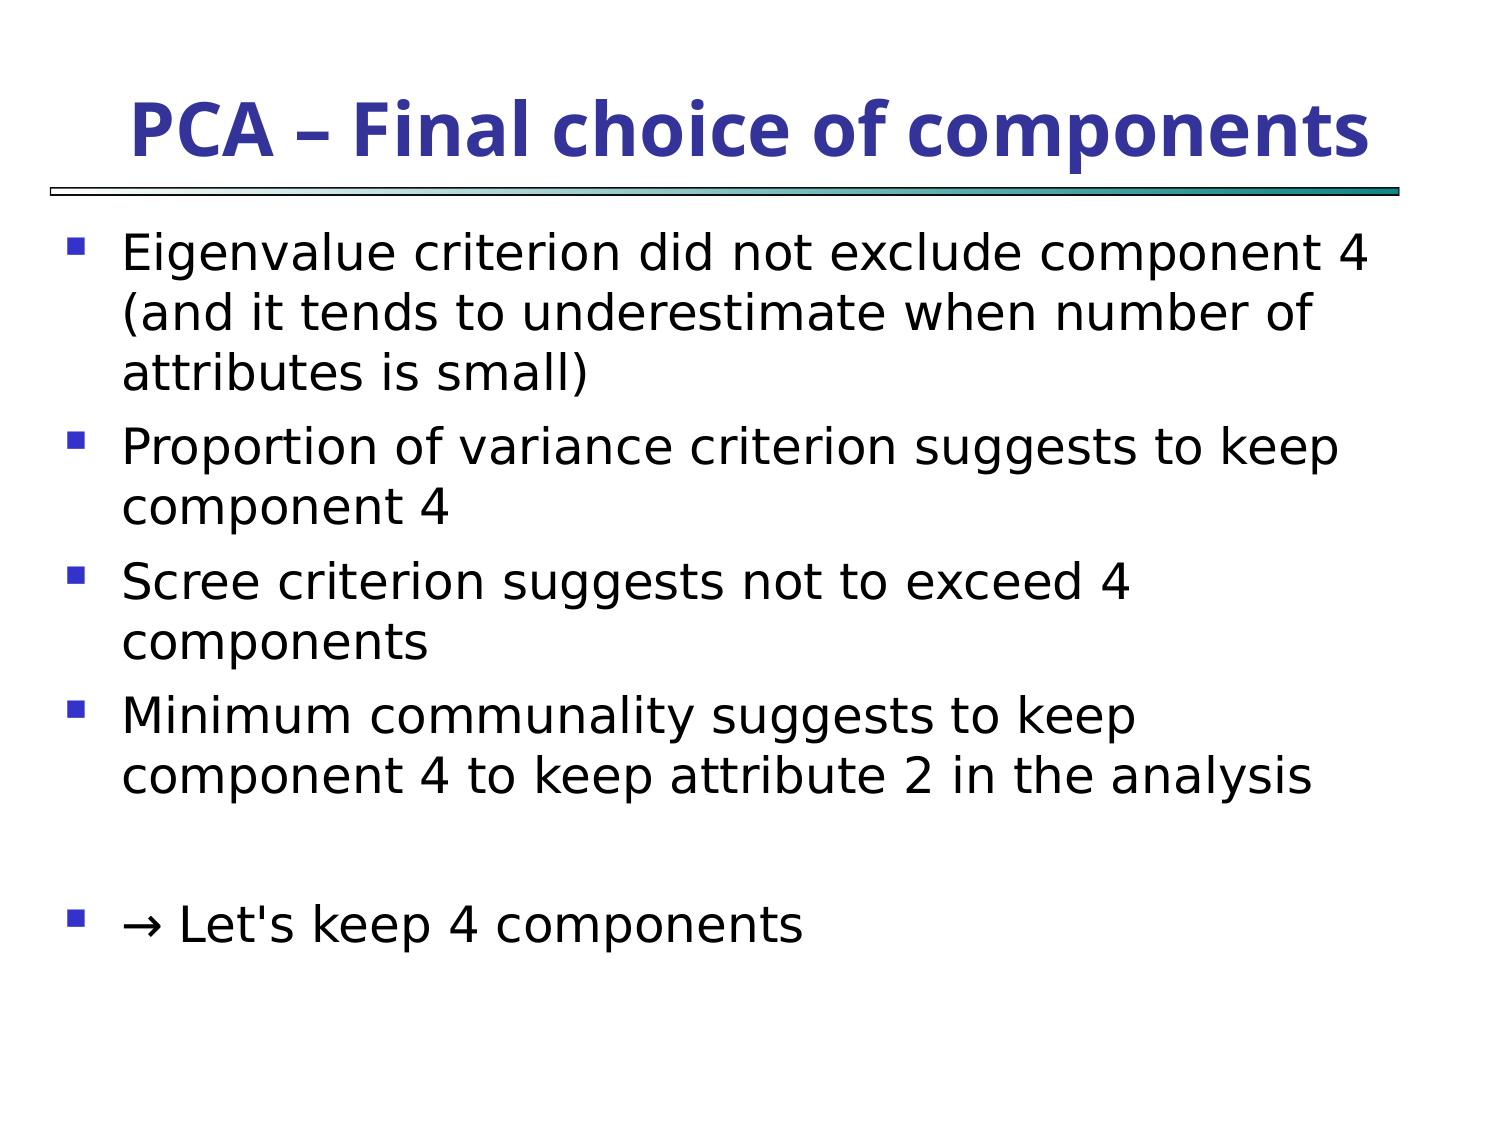

# PCA – Final choice of components
Eigenvalue criterion did not exclude component 4 (and it tends to underestimate when number of attributes is small)
Proportion of variance criterion suggests to keep component 4
Scree criterion suggests not to exceed 4 components
Minimum communality suggests to keep component 4 to keep attribute 2 in the analysis
→ Let's keep 4 components